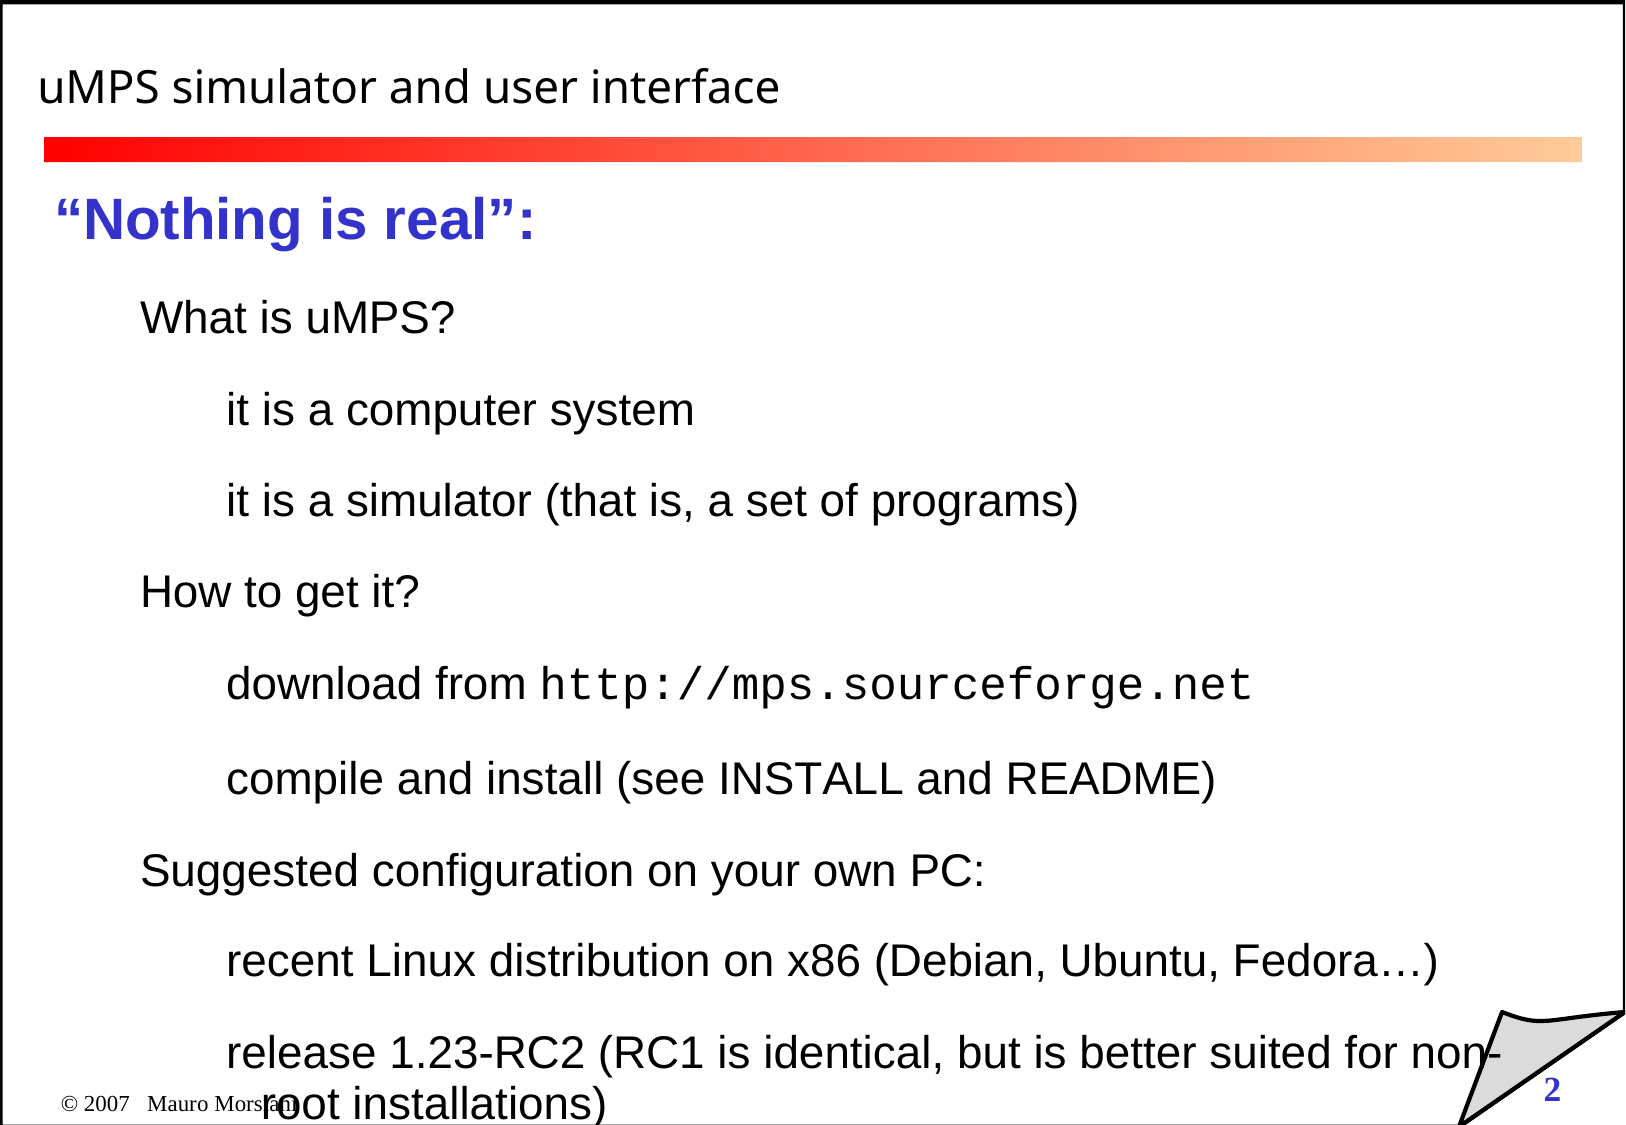

# uMPS simulator and user interface
“Nothing is real”:
What is uMPS?
it is a computer system
it is a simulator (that is, a set of programs)
How to get it?
download from http://mps.sourceforge.net
compile and install (see INSTALL and README)
Suggested configuration on your own PC:
recent Linux distribution on x86 (Debian, Ubuntu, Fedora…)
release 1.23-RC2 (RC1 is identical, but is better suited for non-root installations)